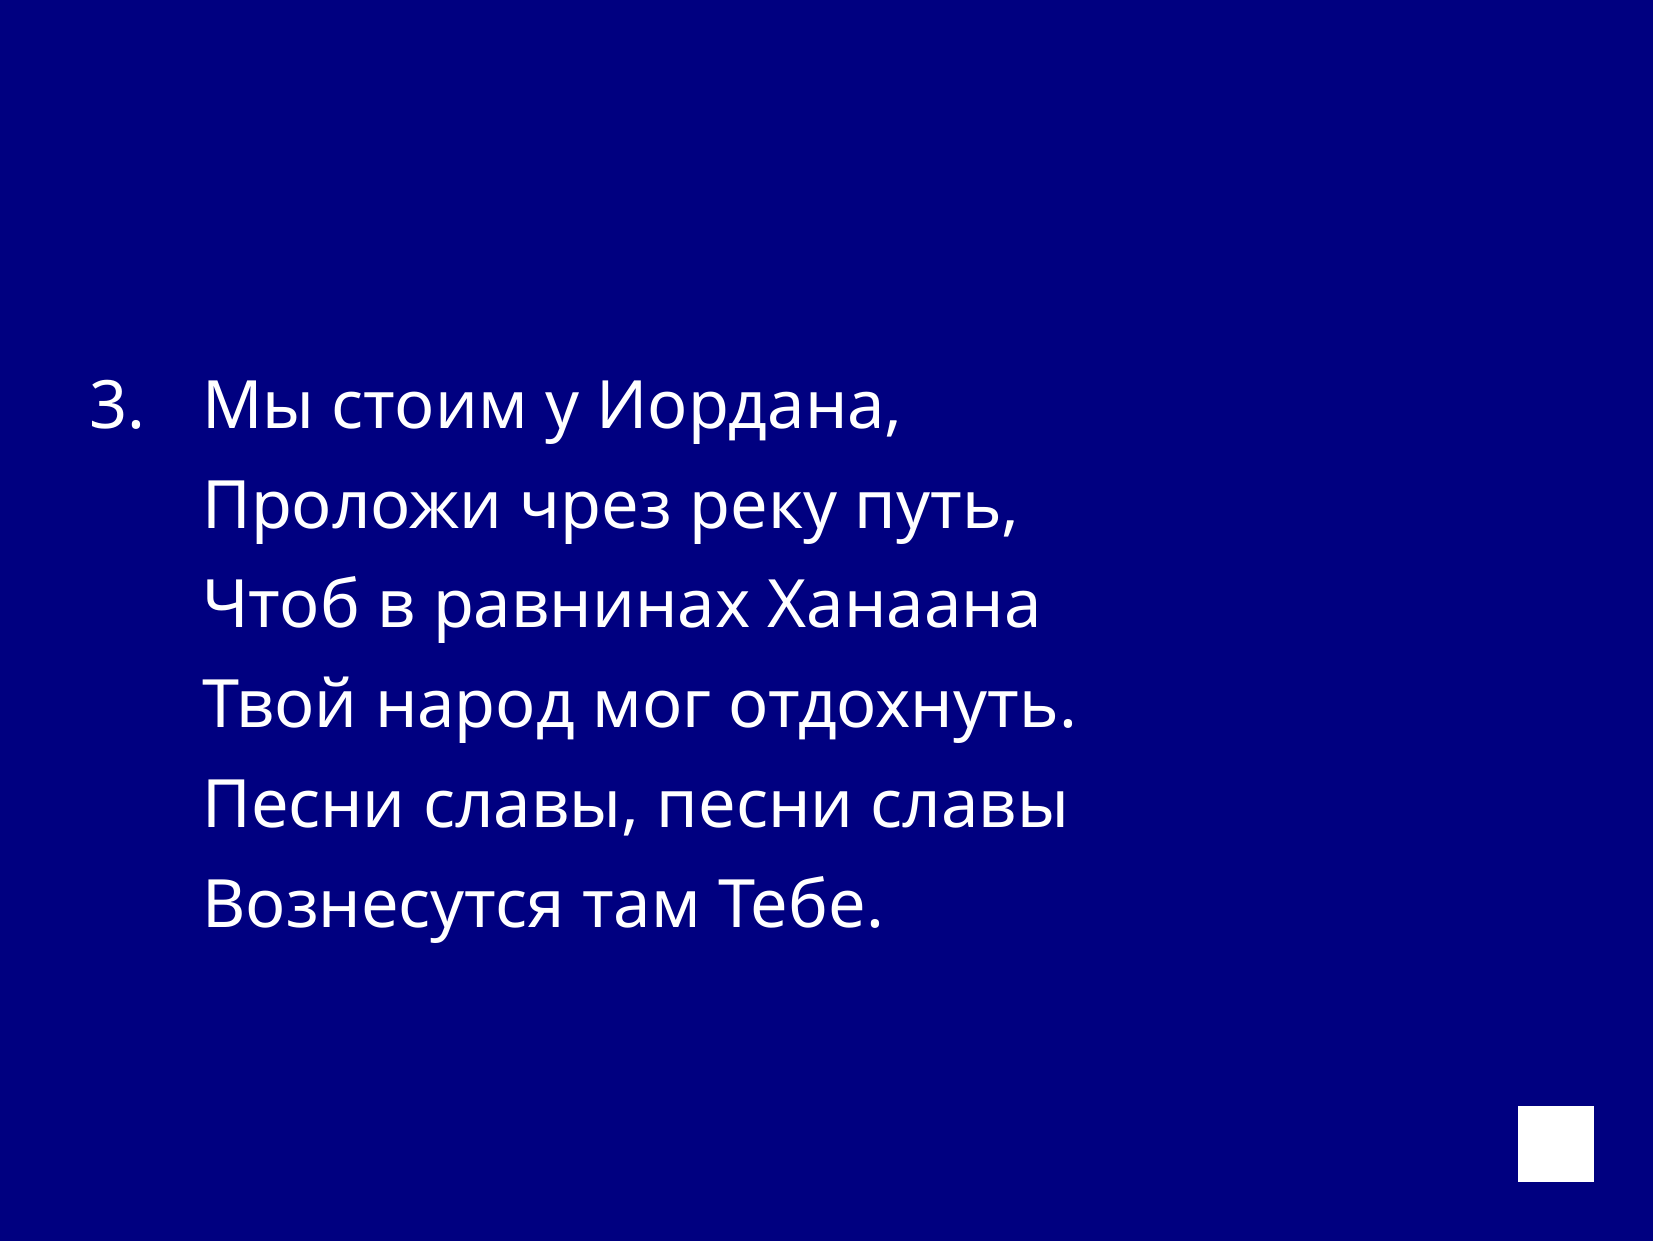

3.	Мы стоим у Иордана,
	Проложи чрез реку путь,
	Чтоб в равнинах Ханаана
	Твой народ мог отдохнуть.
	Песни славы, песни славы
	Вознесутся там Тебе.